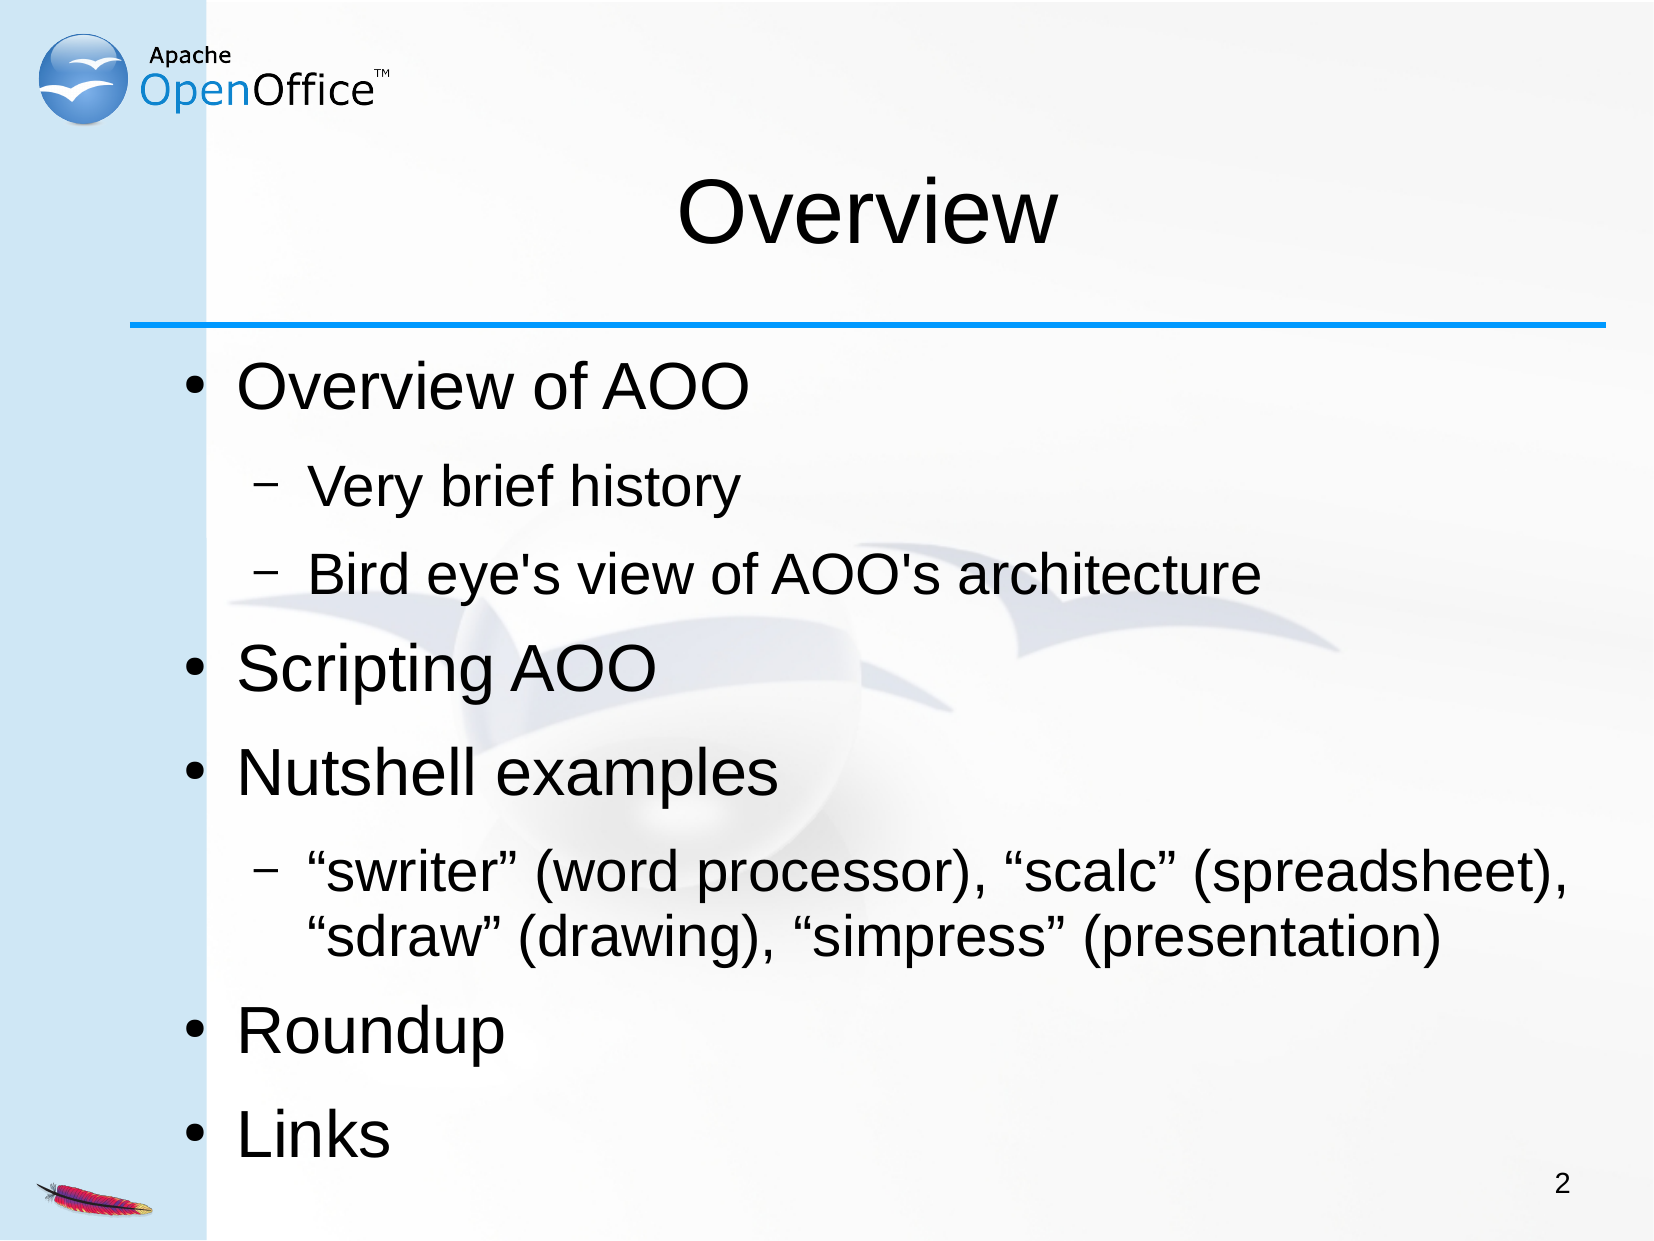

# Overview
Overview of AOO
Very brief history
Bird eye's view of AOO's architecture
Scripting AOO
Nutshell examples
“swriter” (word processor), “scalc” (spreadsheet), “sdraw” (drawing), “simpress” (presentation)
Roundup
Links
2